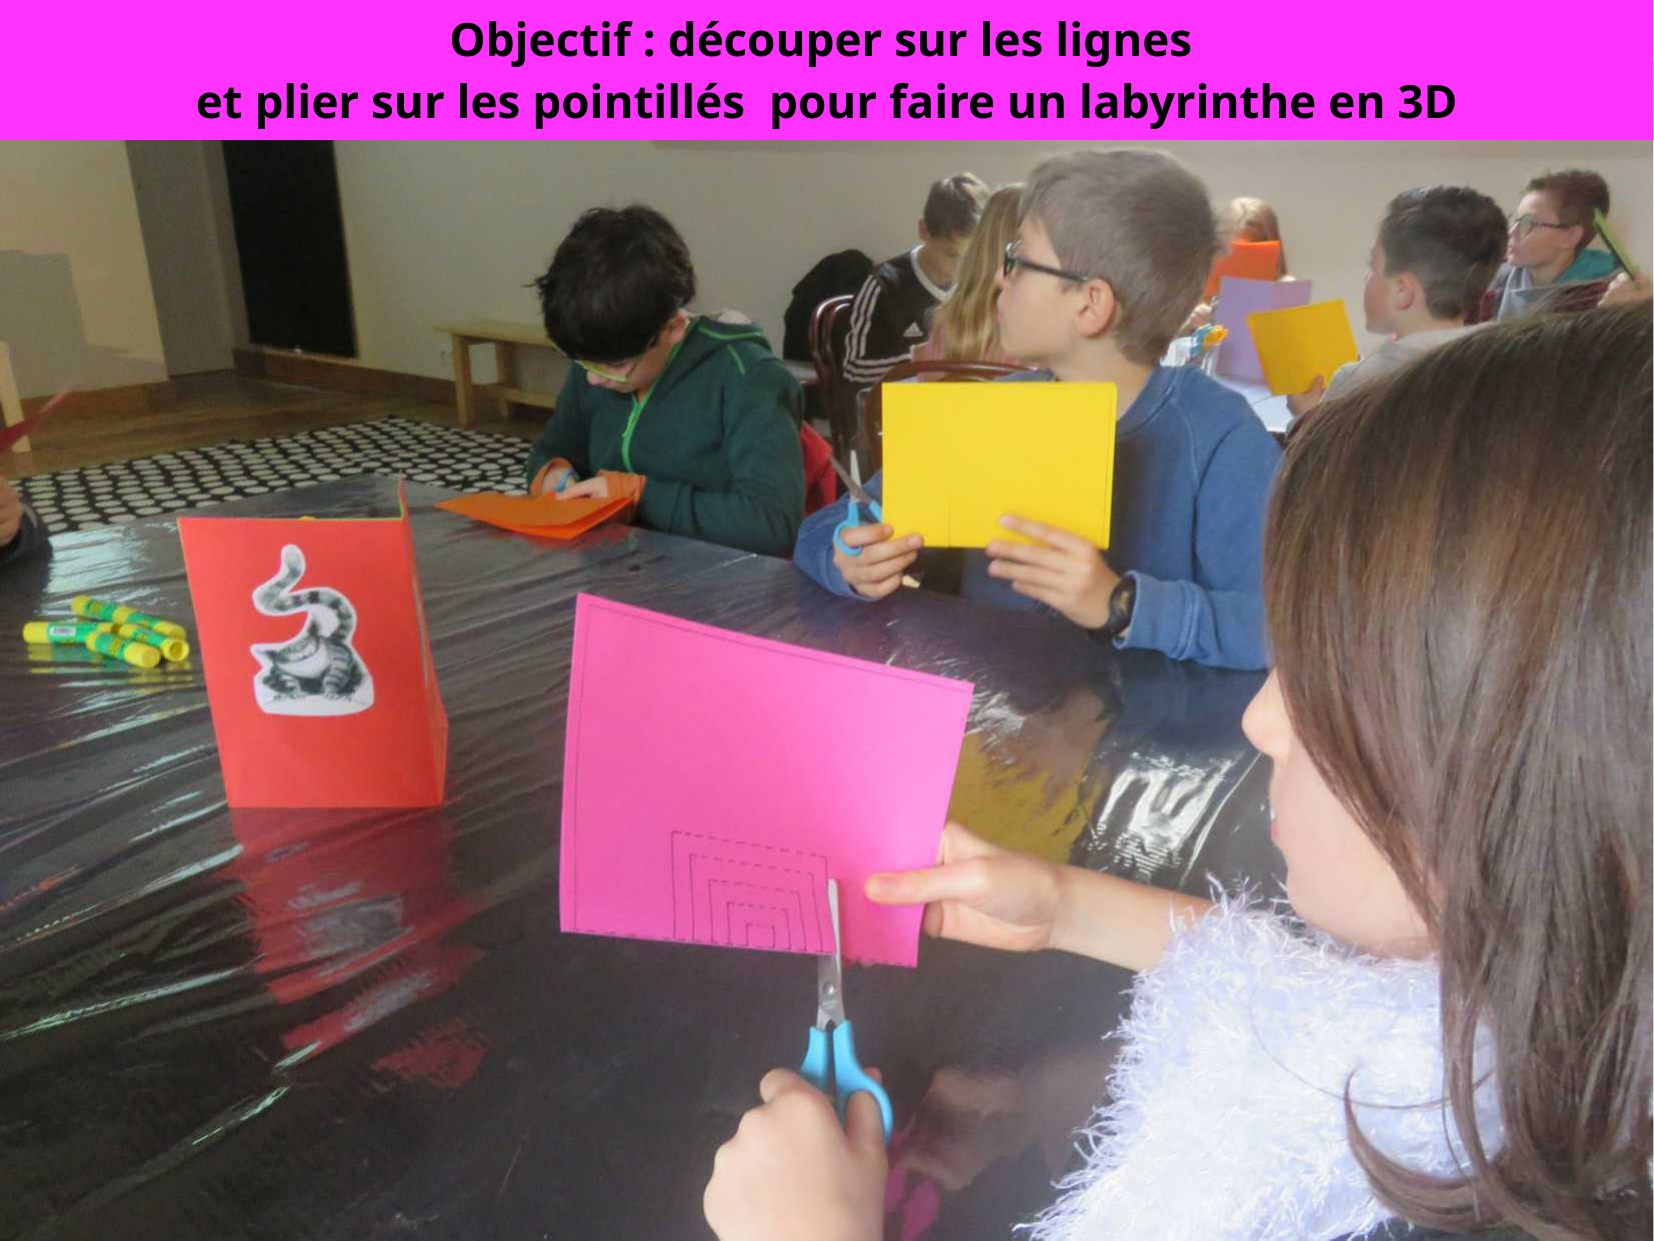

Objectif : découper sur les lignes
et plier sur les pointillés pour faire un labyrinthe en 3D